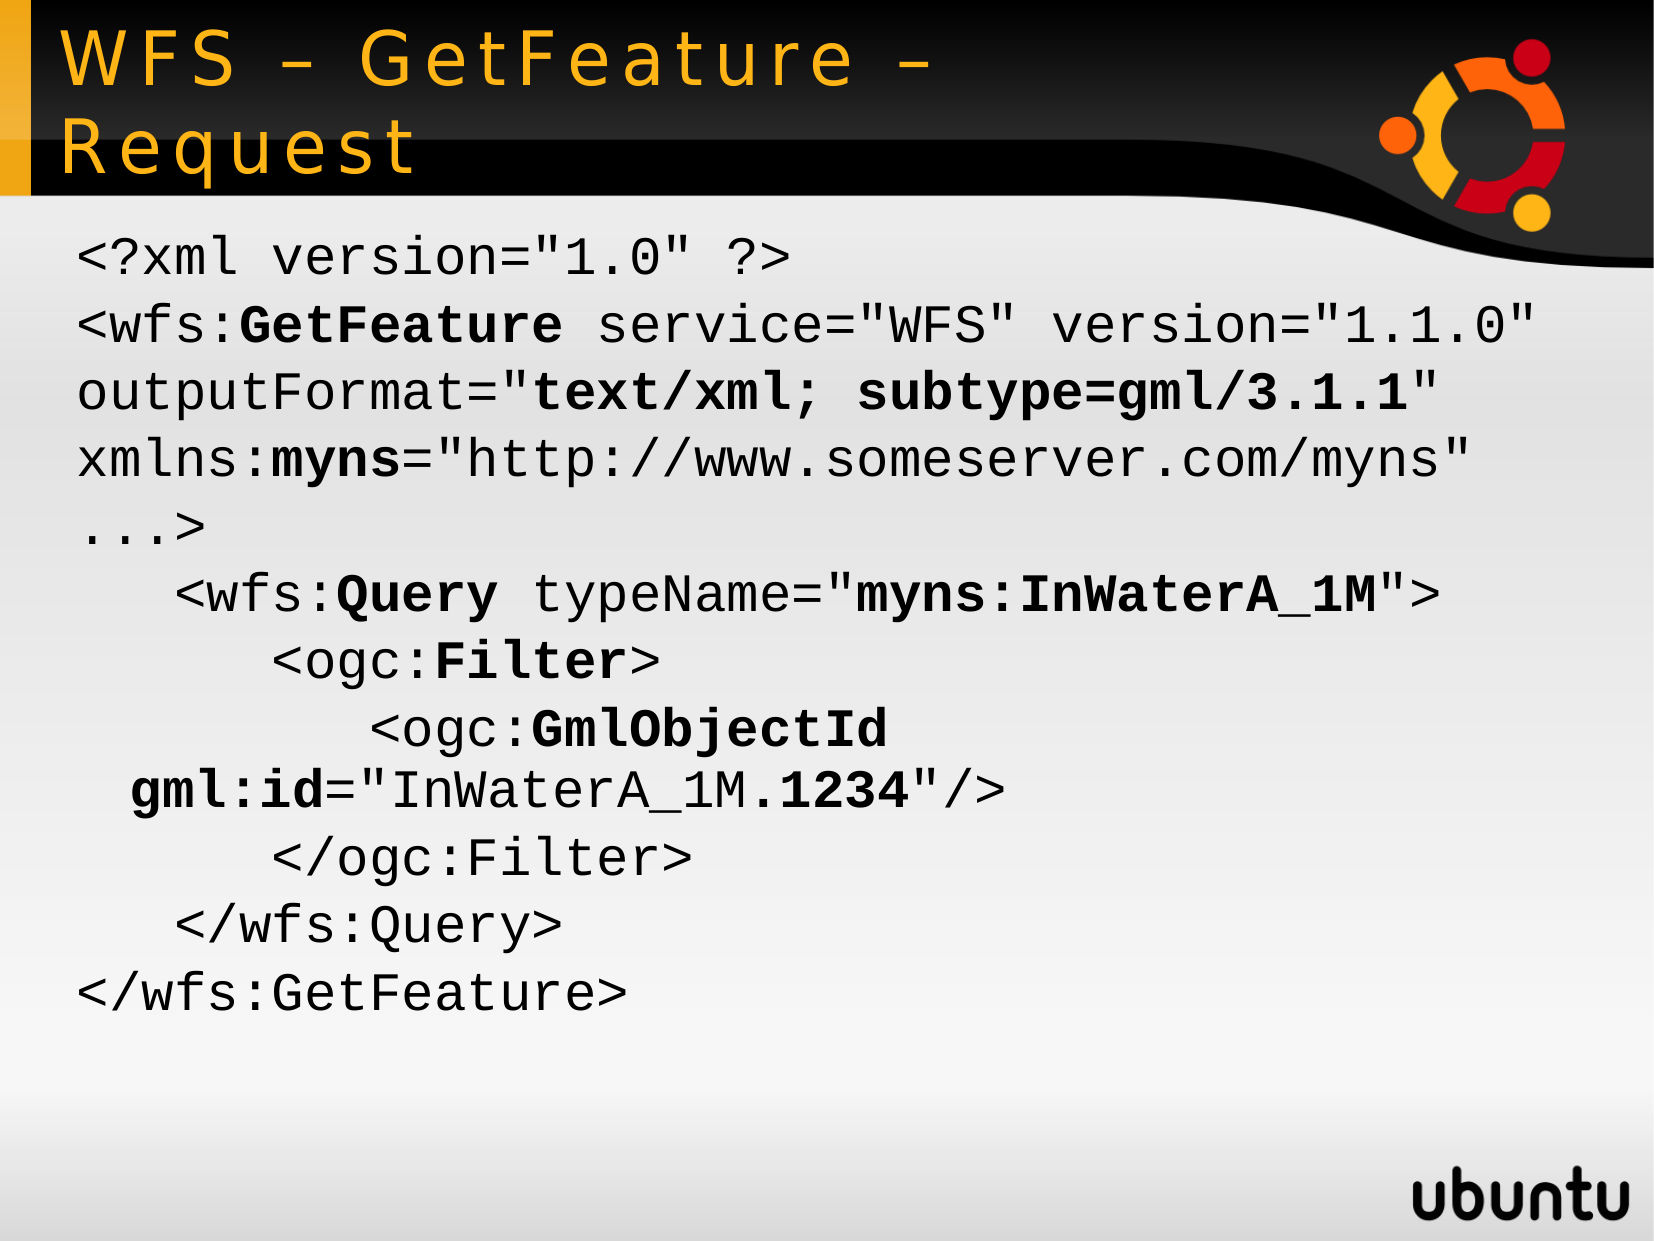

# WFS – GetFeature – Request
<?xml version="1.0" ?>
<wfs:GetFeature service="WFS" version="1.1.0"
outputFormat="text/xml; subtype=gml/3.1.1"
xmlns:myns="http://www.someserver.com/myns"
...>
 <wfs:Query typeName="myns:InWaterA_1M">
 <ogc:Filter>
 <ogc:GmlObjectId gml:id="InWaterA_1M.1234"/>
 </ogc:Filter>
 </wfs:Query>
</wfs:GetFeature>